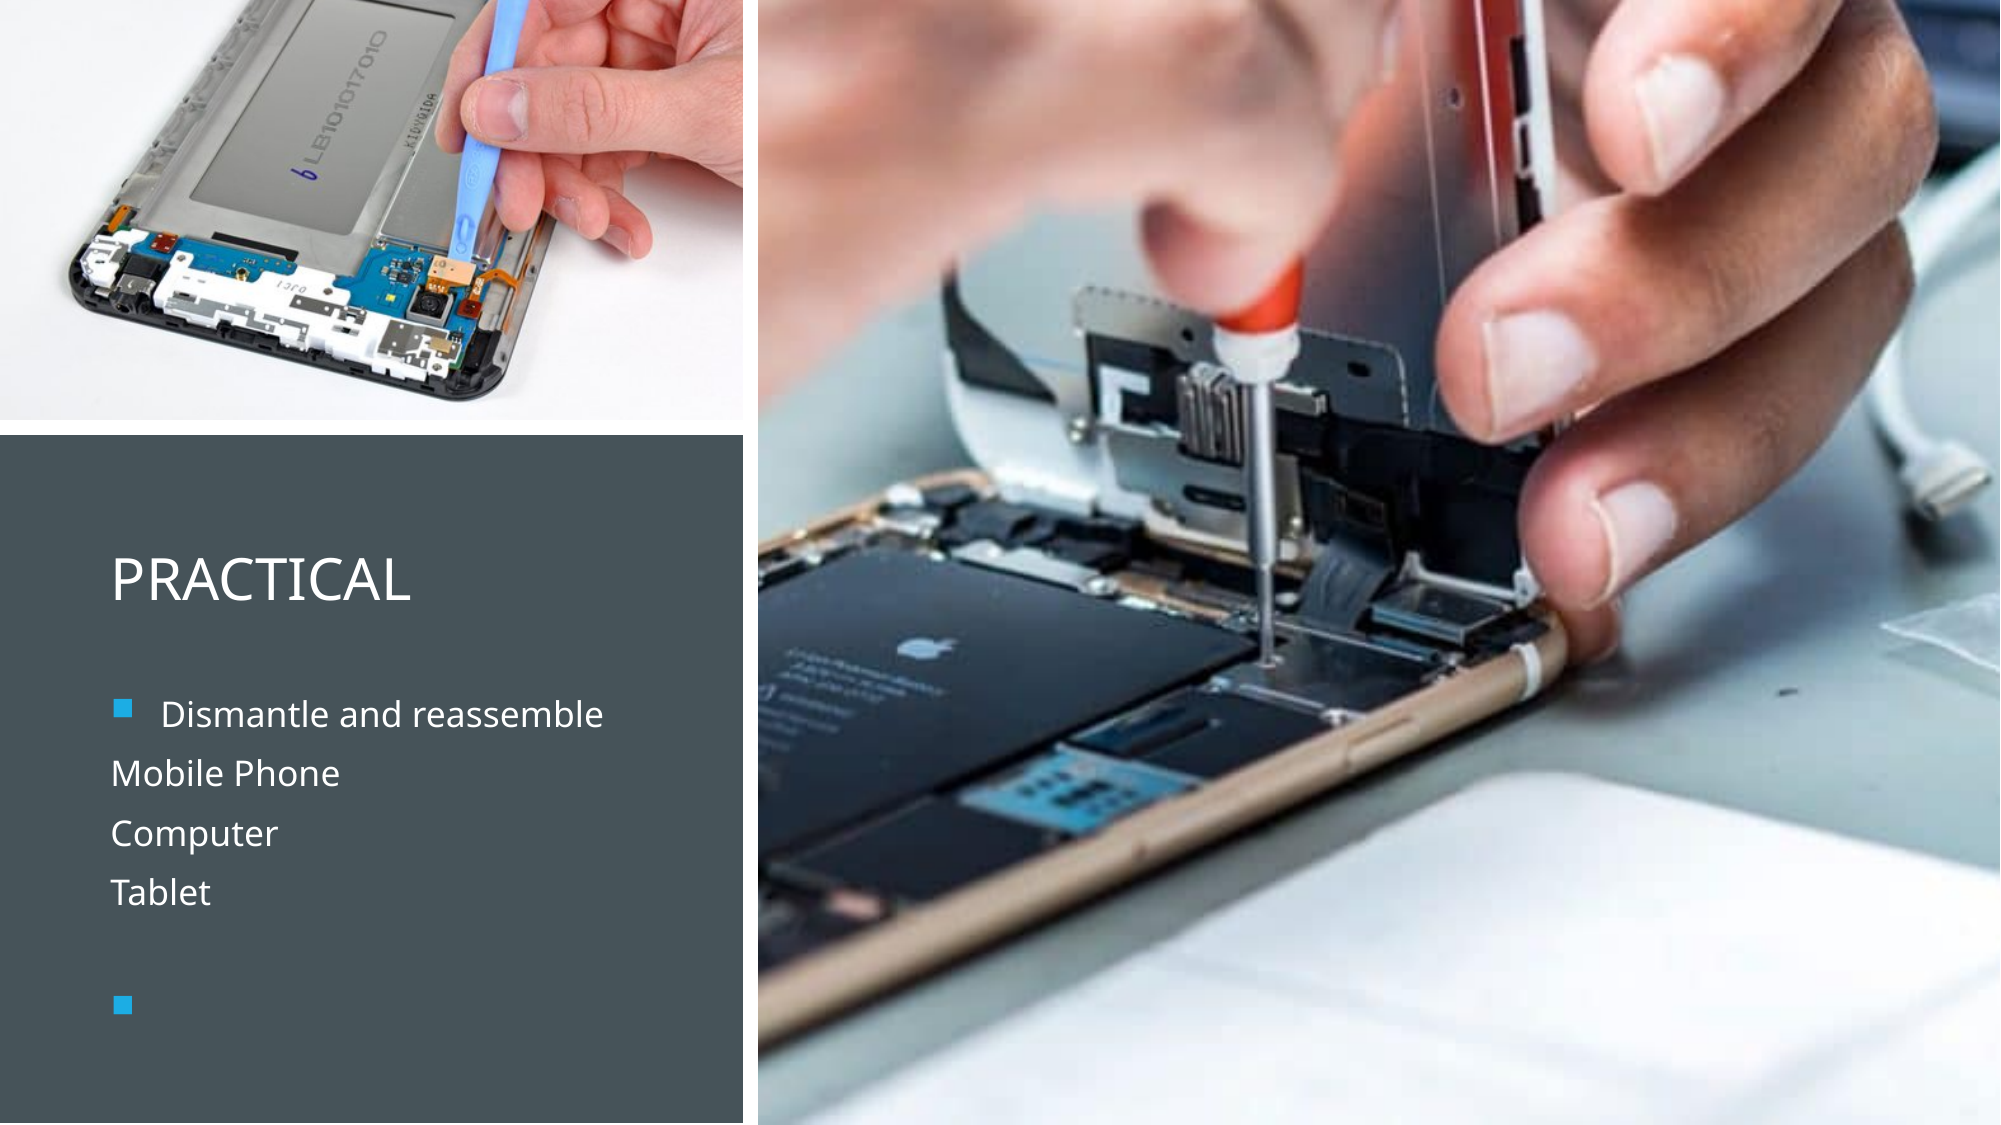

# Practical
Dismantle and reassemble
Mobile Phone
Computer
Tablet